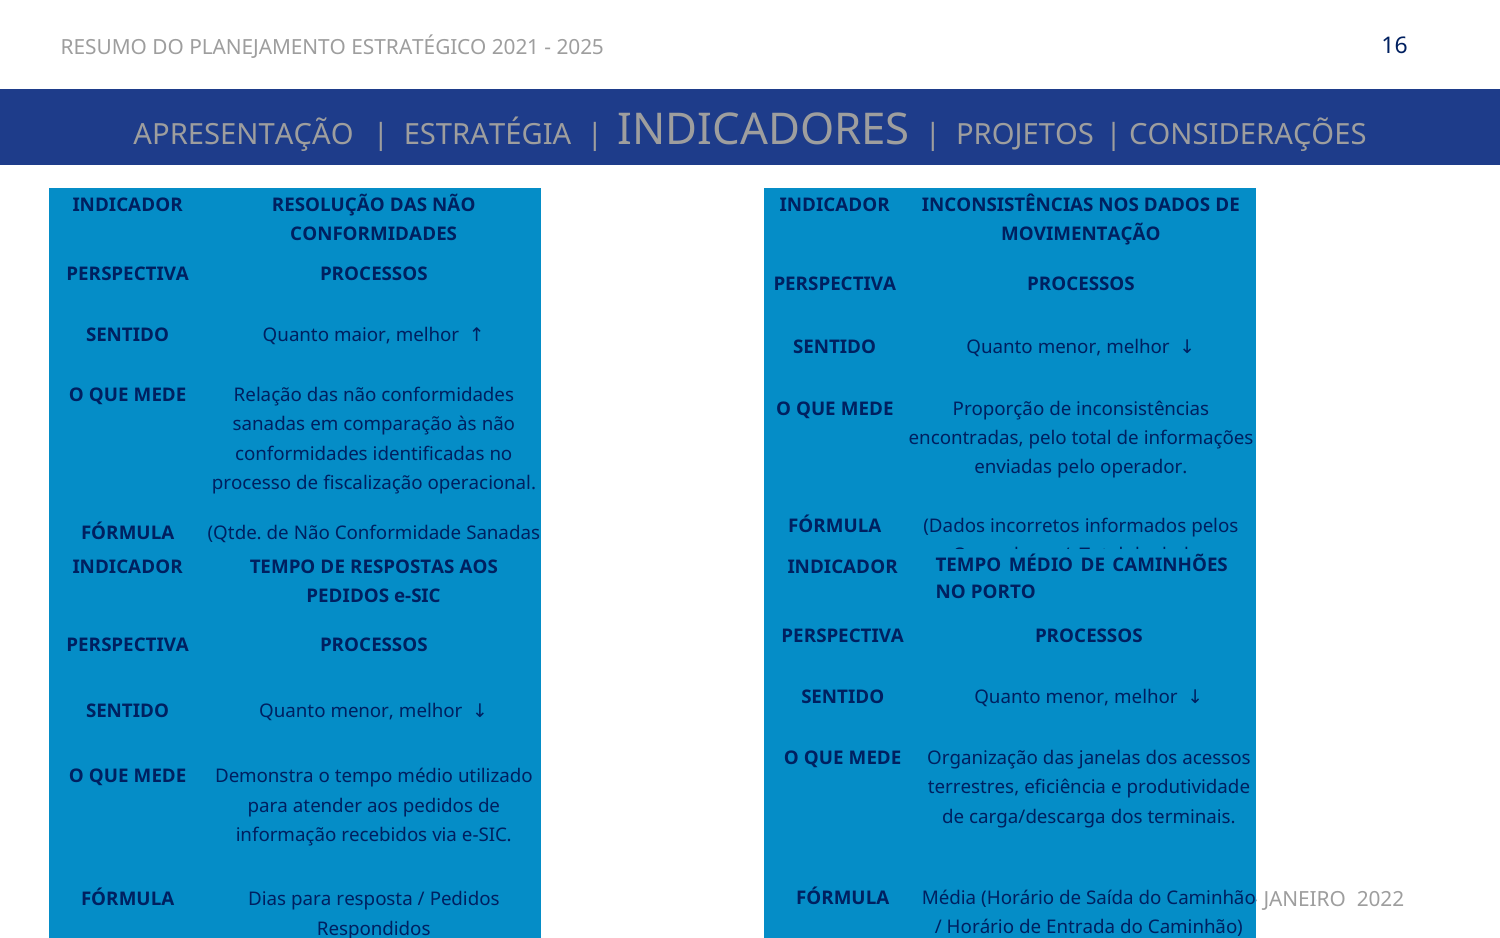

15
RESUMO DO PLANEJAMENTO ESTRATÉGICO 2021 - 2025
APRESENTAÇÃO | ESTRATÉGIA | INDICADORES | PROJETOS | CONSIDERAÇÕES
| INDICADOR | RESOLUÇÃO DAS NÃO CONFORMIDADES |
| --- | --- |
| PERSPECTIVA | PROCESSOS |
| SENTIDO | Quanto maior, melhor ↑ |
| O QUE MEDE | Relação das não conformidades sanadas em comparação às não conformidades identificadas no processo de fiscalização operacional. |
| FÓRMULA | (Qtde. de Não Conformidade Sanadas / Qtde. Não Conformidades Identificadas) \* 100 |
| FREQUÊNCIA | MENSAL |
| INDICADOR | INCONSISTÊNCIAS NOS DADOS DE MOVIMENTAÇÃO |
| --- | --- |
| PERSPECTIVA | PROCESSOS |
| SENTIDO | Quanto menor, melhor ↓ |
| O QUE MEDE | Proporção de inconsistências encontradas, pelo total de informações enviadas pelo operador. |
| FÓRMULA | (Dados incorretos informados pelos Operadores / Total de dados informados pelos Operadores) \* 100 |
| FREQUÊNCIA | MENSAL |
| INDICADOR | TEMPO DE RESPOSTAS AOS PEDIDOS e-SIC |
| --- | --- |
| PERSPECTIVA | PROCESSOS |
| SENTIDO | Quanto menor, melhor ↓ |
| O QUE MEDE | Demonstra o tempo médio utilizado para atender aos pedidos de informação recebidos via e-SIC. |
| FÓRMULA | Dias para resposta / Pedidos Respondidos |
| FREQUÊNCIA | MENSAL |
| INDICADOR | TEMPO MÉDIO DE CAMINHÕES NO PORTO |
| --- | --- |
| PERSPECTIVA | PROCESSOS |
| SENTIDO | Quanto menor, melhor ↓ |
| O QUE MEDE | Organização das janelas dos acessos terrestres, eficiência e produtividade de carga/descarga dos terminais. |
| FÓRMULA | Média (Horário de Saída do Caminhão / Horário de Entrada do Caminhão) |
| FREQUÊNCIA | MENSAL |
DIRPRE/SUPGES/GERPEP
CDRJ – JANEIRO 2022